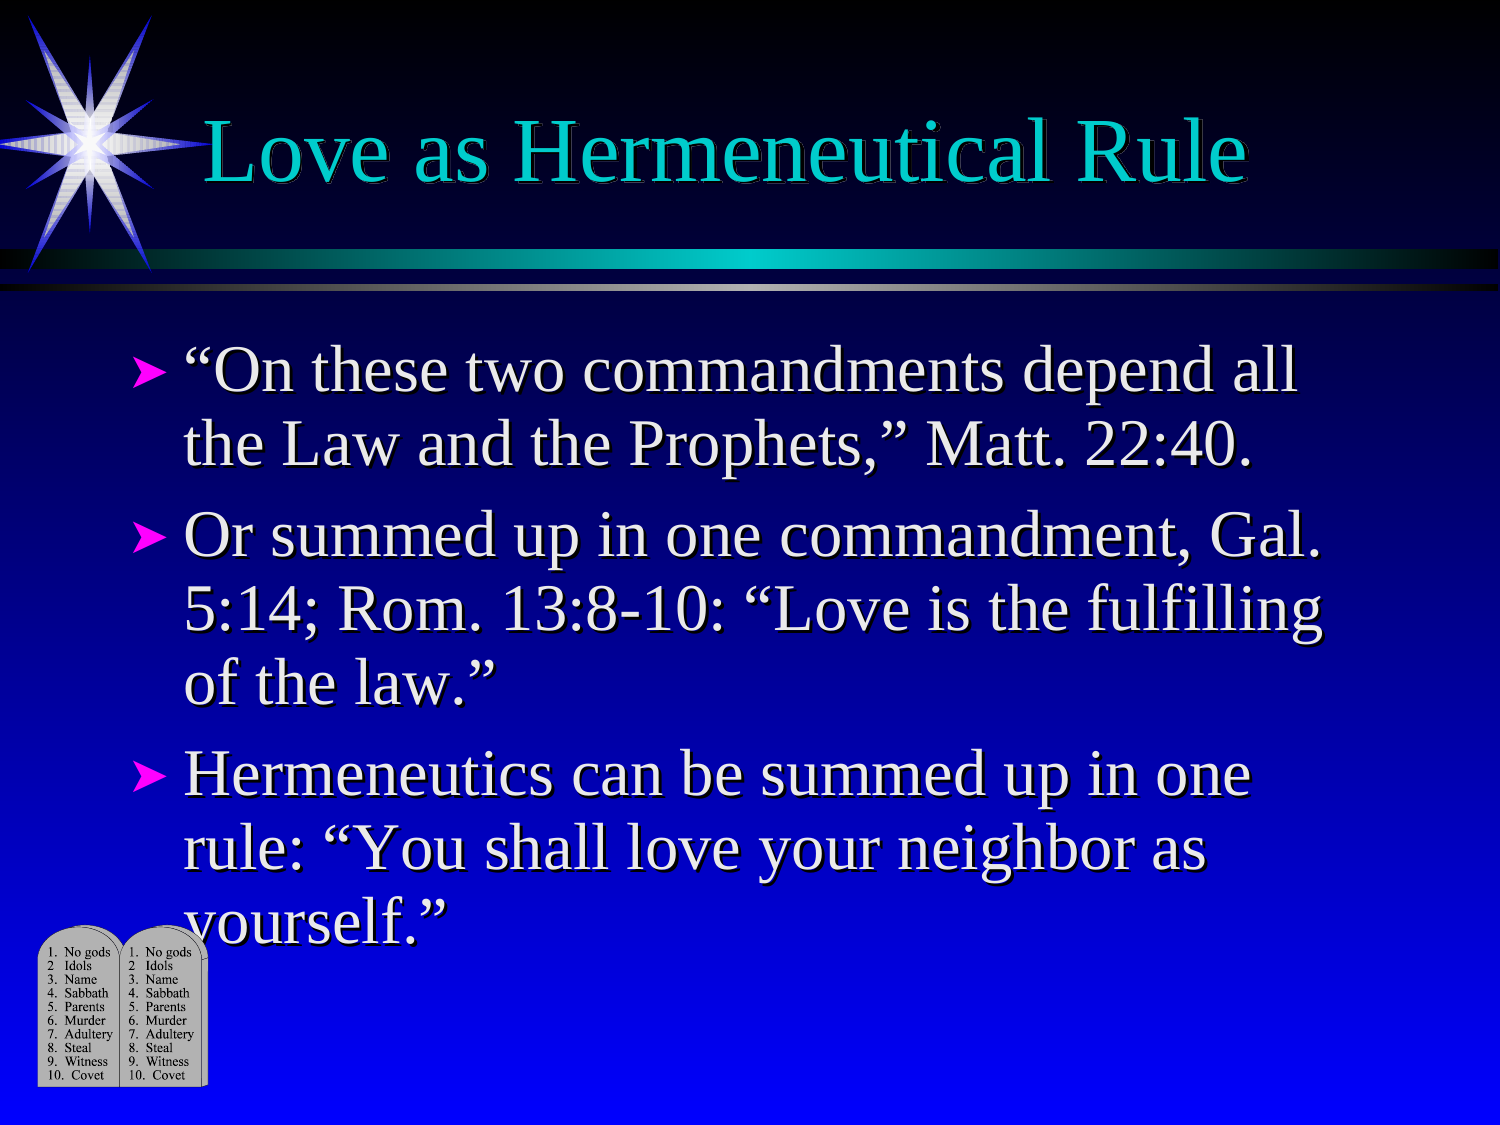

# Love as Hermeneutical Rule
“On these two commandments depend all the Law and the Prophets,” Matt. 22:40.
Or summed up in one commandment, Gal. 5:14; Rom. 13:8-10: “Love is the fulfilling of the law.”
Hermeneutics can be summed up in one rule: “You shall love your neighbor as yourself.”